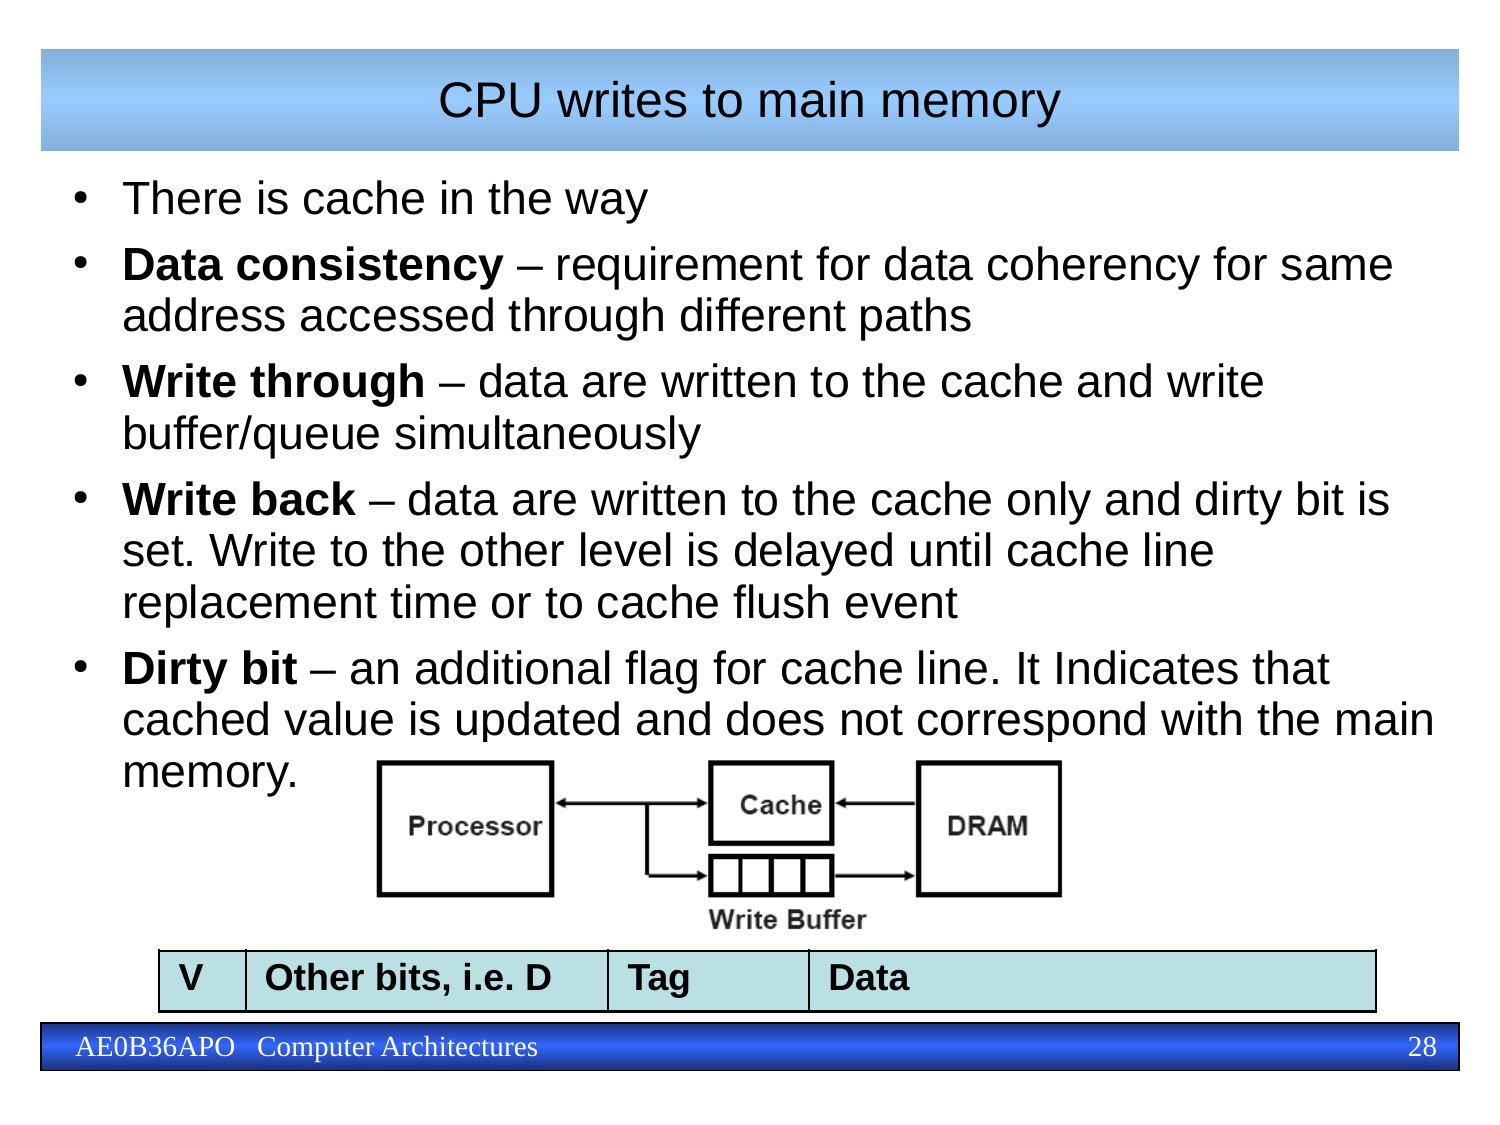

# CPU writes to main memory
There is cache in the way
Data consistency – requirement for data coherency for same address accessed through different paths
Write through – data are written to the cache and write buffer/queue simultaneously
Write back – data are written to the cache only and dirty bit is set. Write to the other level is delayed until cache line replacement time or to cache flush event
Dirty bit – an additional flag for cache line. It Indicates that cached value is updated and does not correspond with the main memory.
| V | Other bits, i.e. D | Tag | Data |
| --- | --- | --- | --- |
AE0B36APO Computer Architectures
28